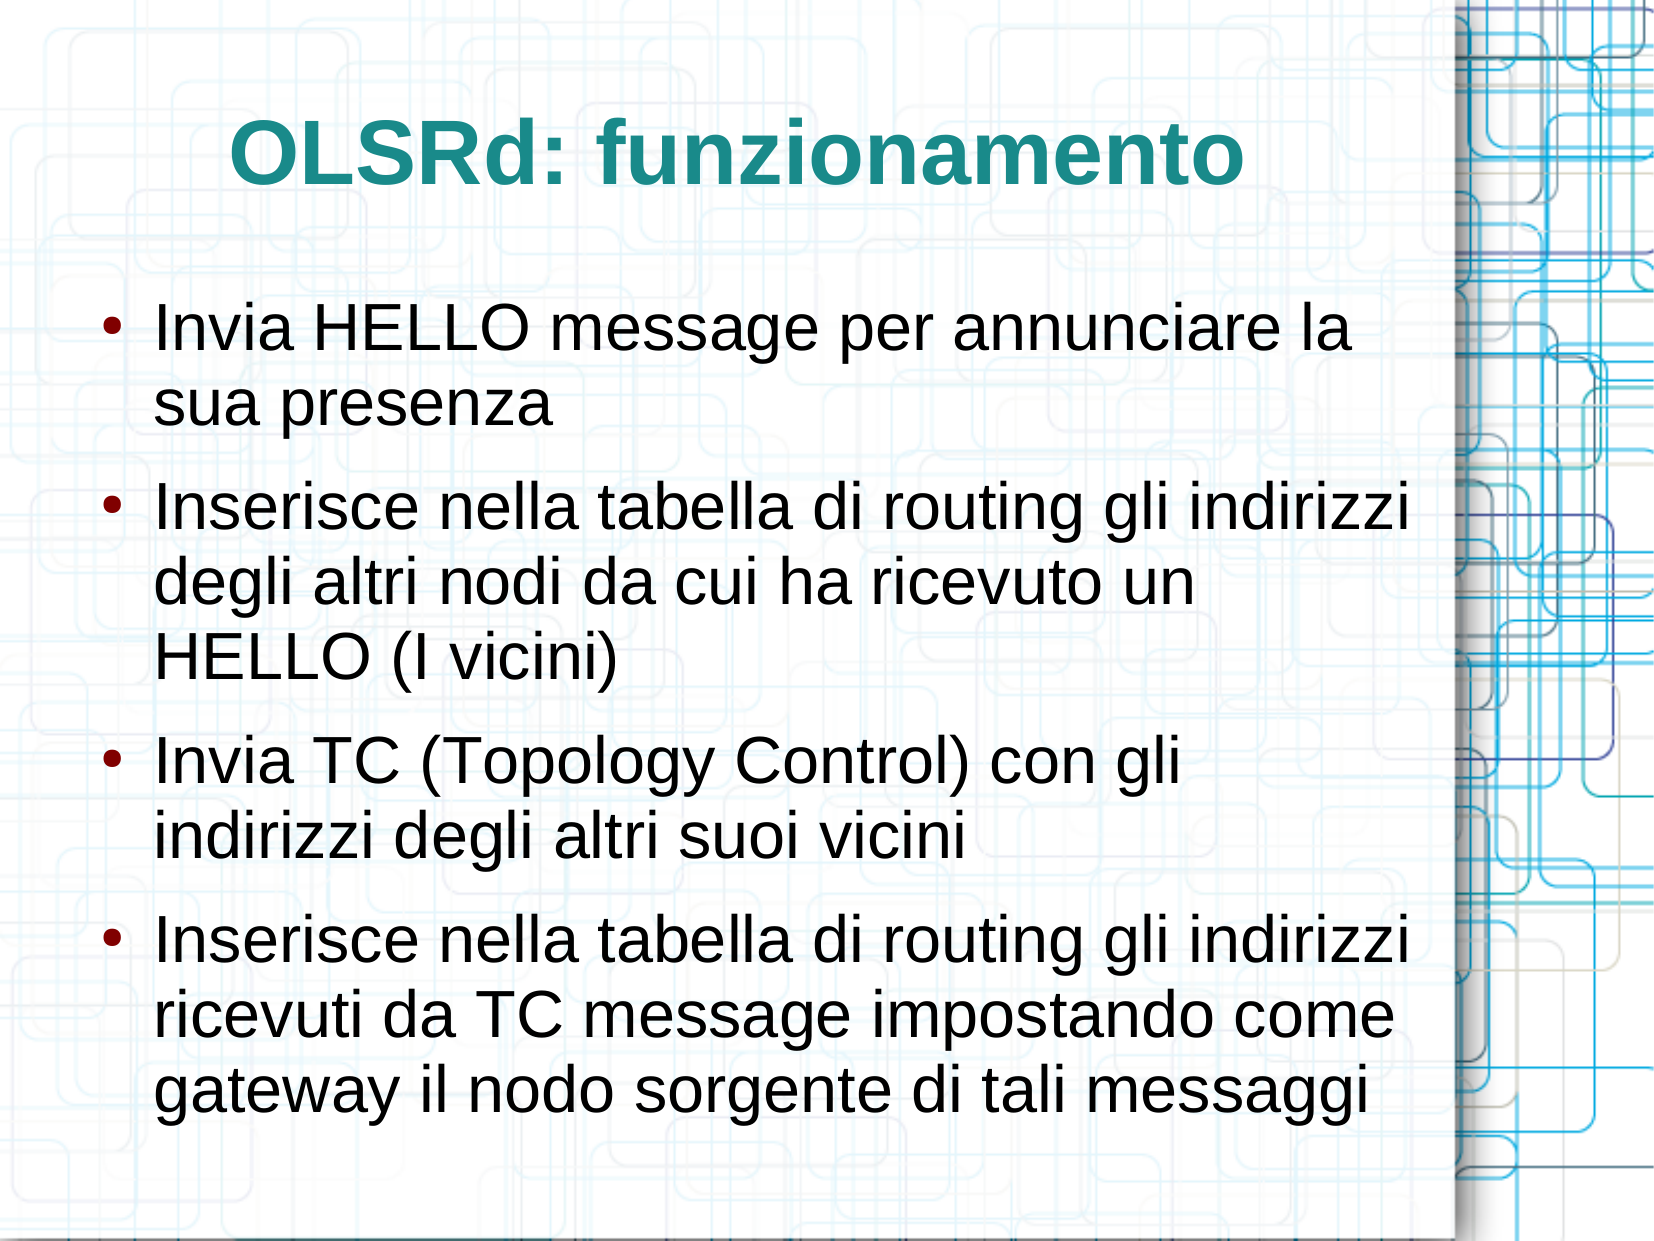

# OLSRd: funzionamento
Invia HELLO message per annunciare la sua presenza
Inserisce nella tabella di routing gli indirizzi degli altri nodi da cui ha ricevuto un HELLO (I vicini)
Invia TC (Topology Control) con gli indirizzi degli altri suoi vicini
Inserisce nella tabella di routing gli indirizzi ricevuti da TC message impostando come gateway il nodo sorgente di tali messaggi